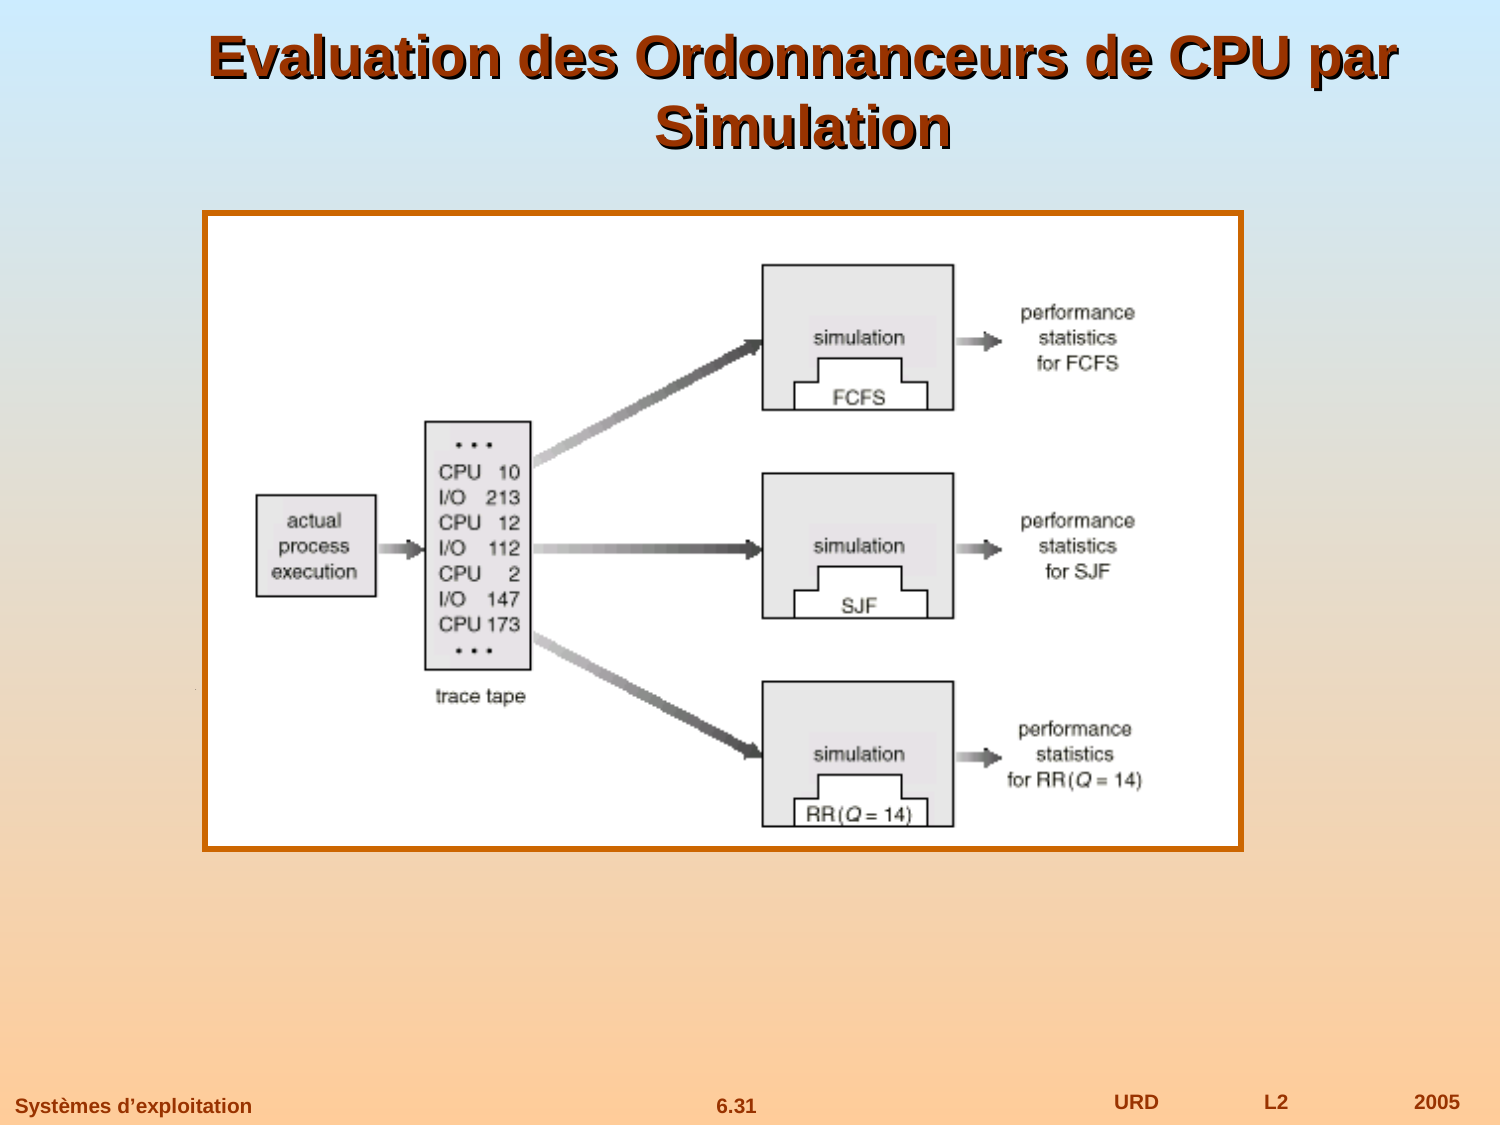

# Evaluation des Ordonnanceurs de CPU par Simulation